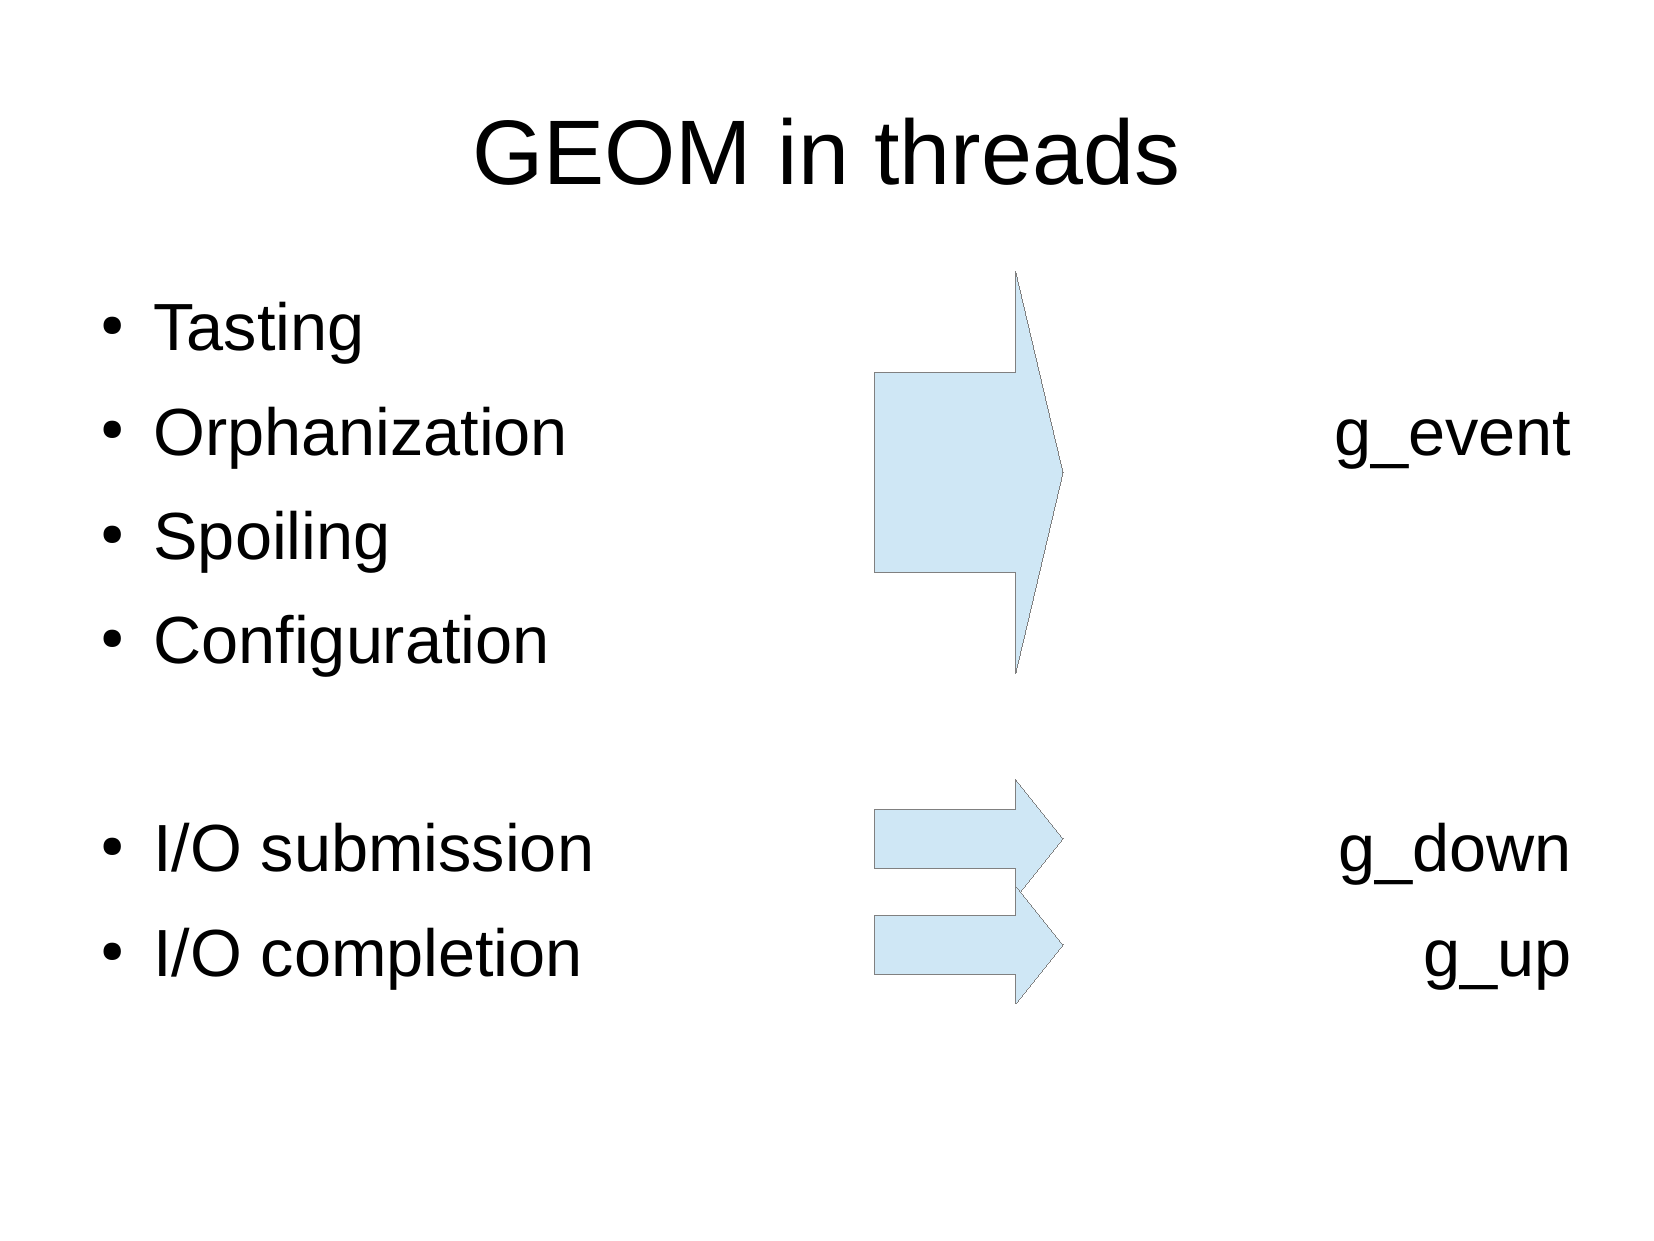

# GEOM in threads
Tasting
Orphanization
Spoiling
Configuration
I/O submission
I/O completion
g_event
g_down
g_up